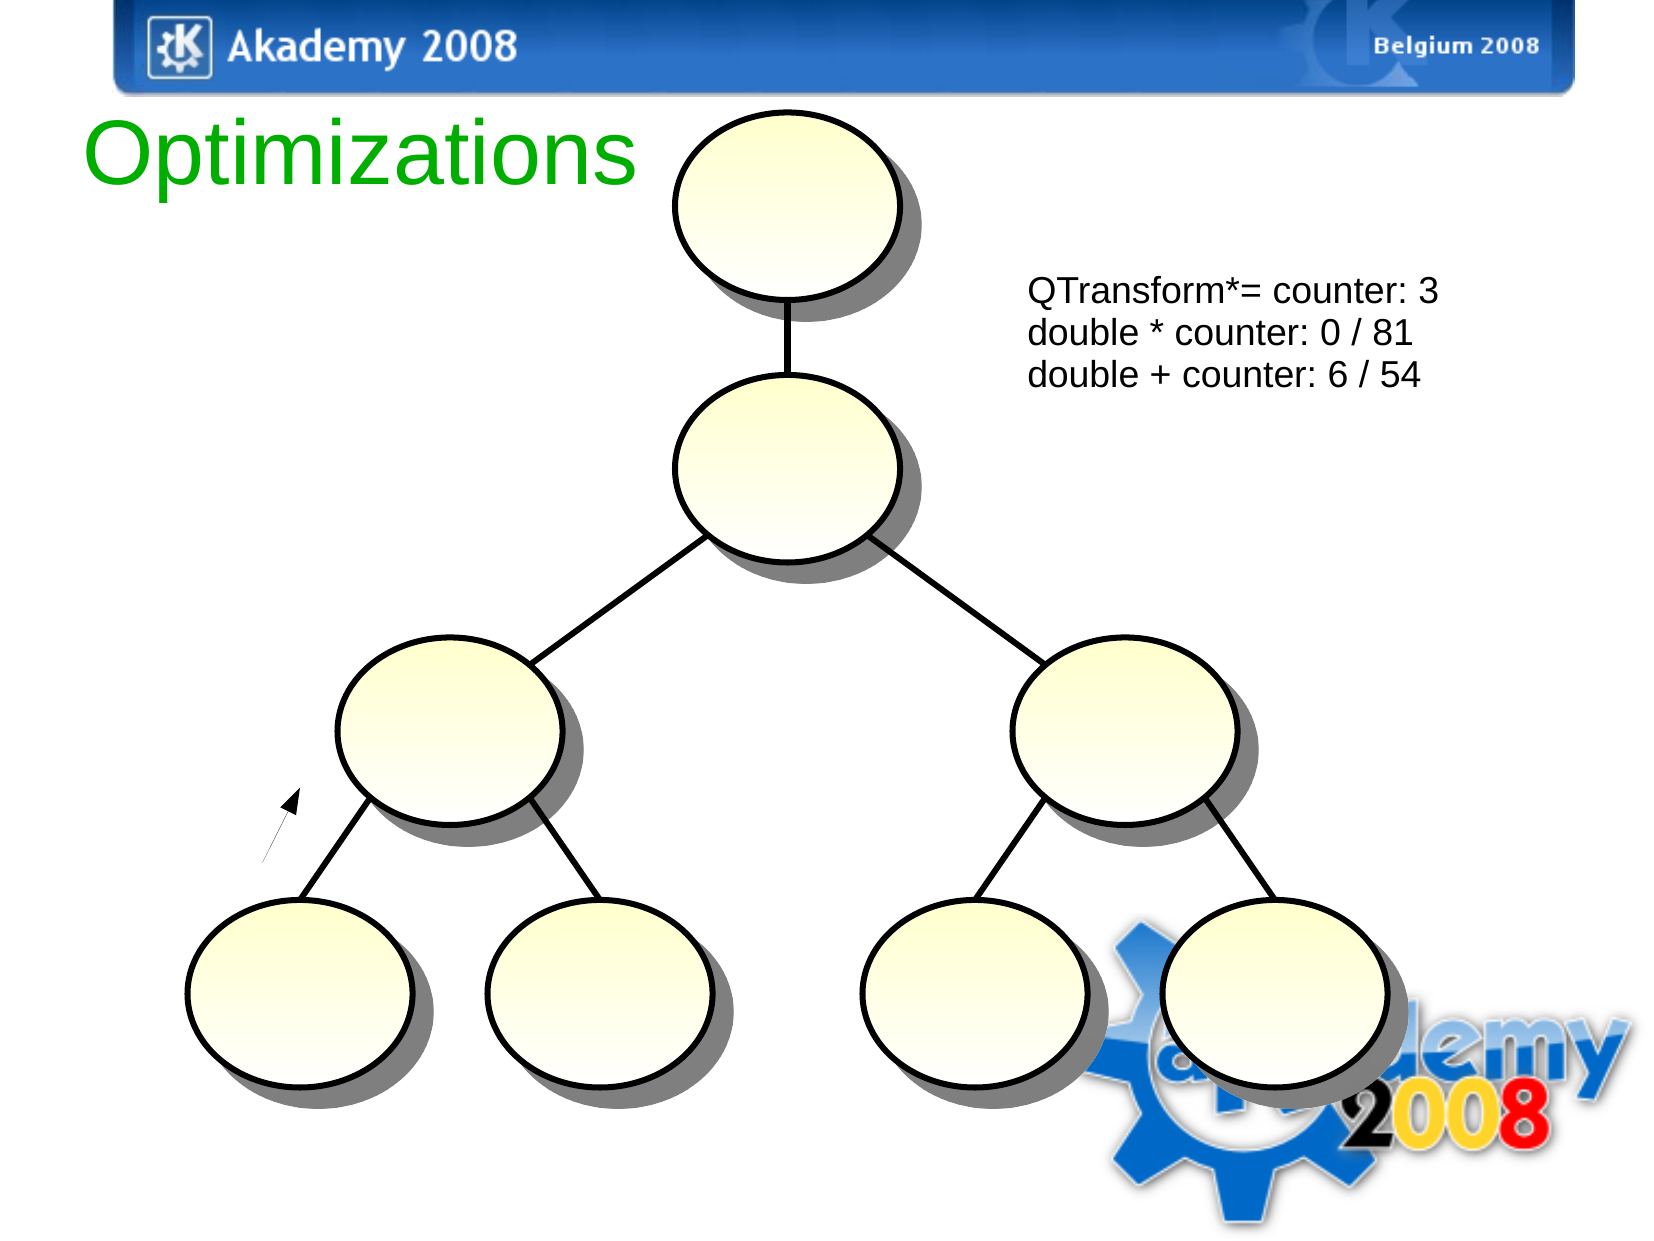

# Optimizations
QTransform*= counter: 3
double * counter: 0 / 81
double + counter: 6 / 54